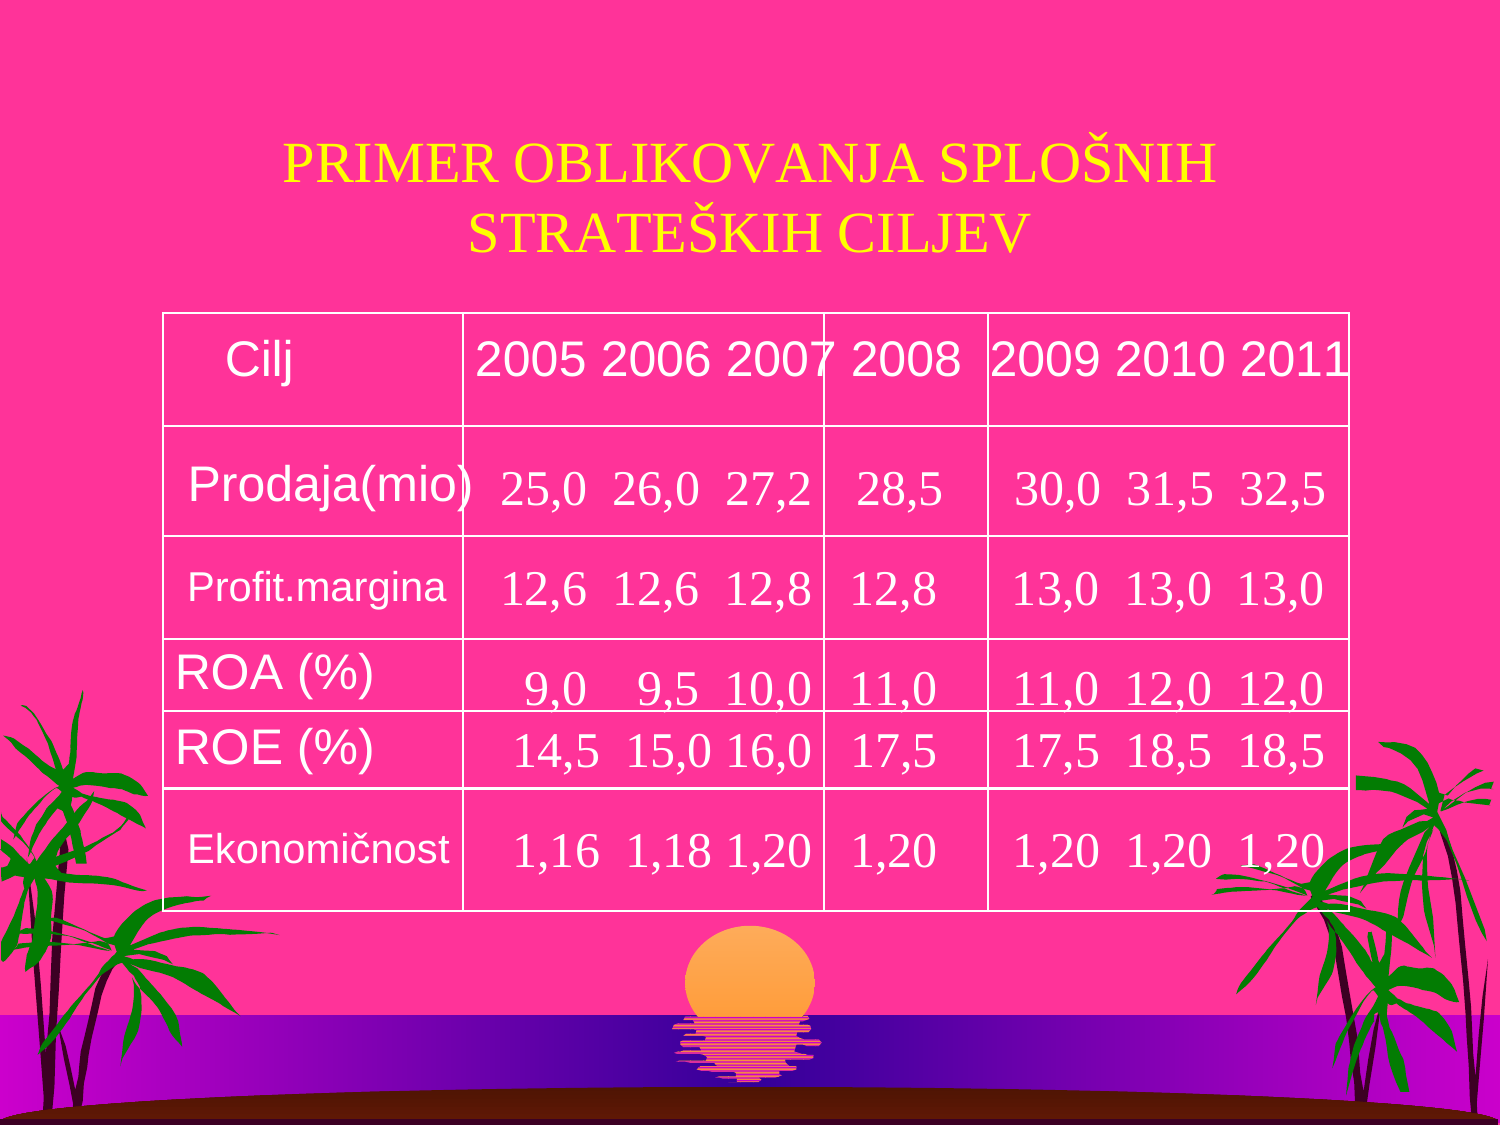

PRIMER OBLIKOVANJA SPLOŠNIH STRATEŠKIH CILJEV
Cilj 2005 2006 2007 2008 2009 2010 2011
25,0 26,0 27,2 28,5 30,0 31,5 32,5
Prodaja(mio)
12,6 12,6 12,8 12,8 13,0 13,0 13,0
Profit.margina
ROA (%)
 9,0 9,5 10,0 11,0 11,0 12,0 12,0
ROE (%)
 14,5 15,0 16,0 17,5 17,5 18,5 18,5
1,16 1,18 1,20 1,20 1,20 1,20 1,20
Ekonomičnost